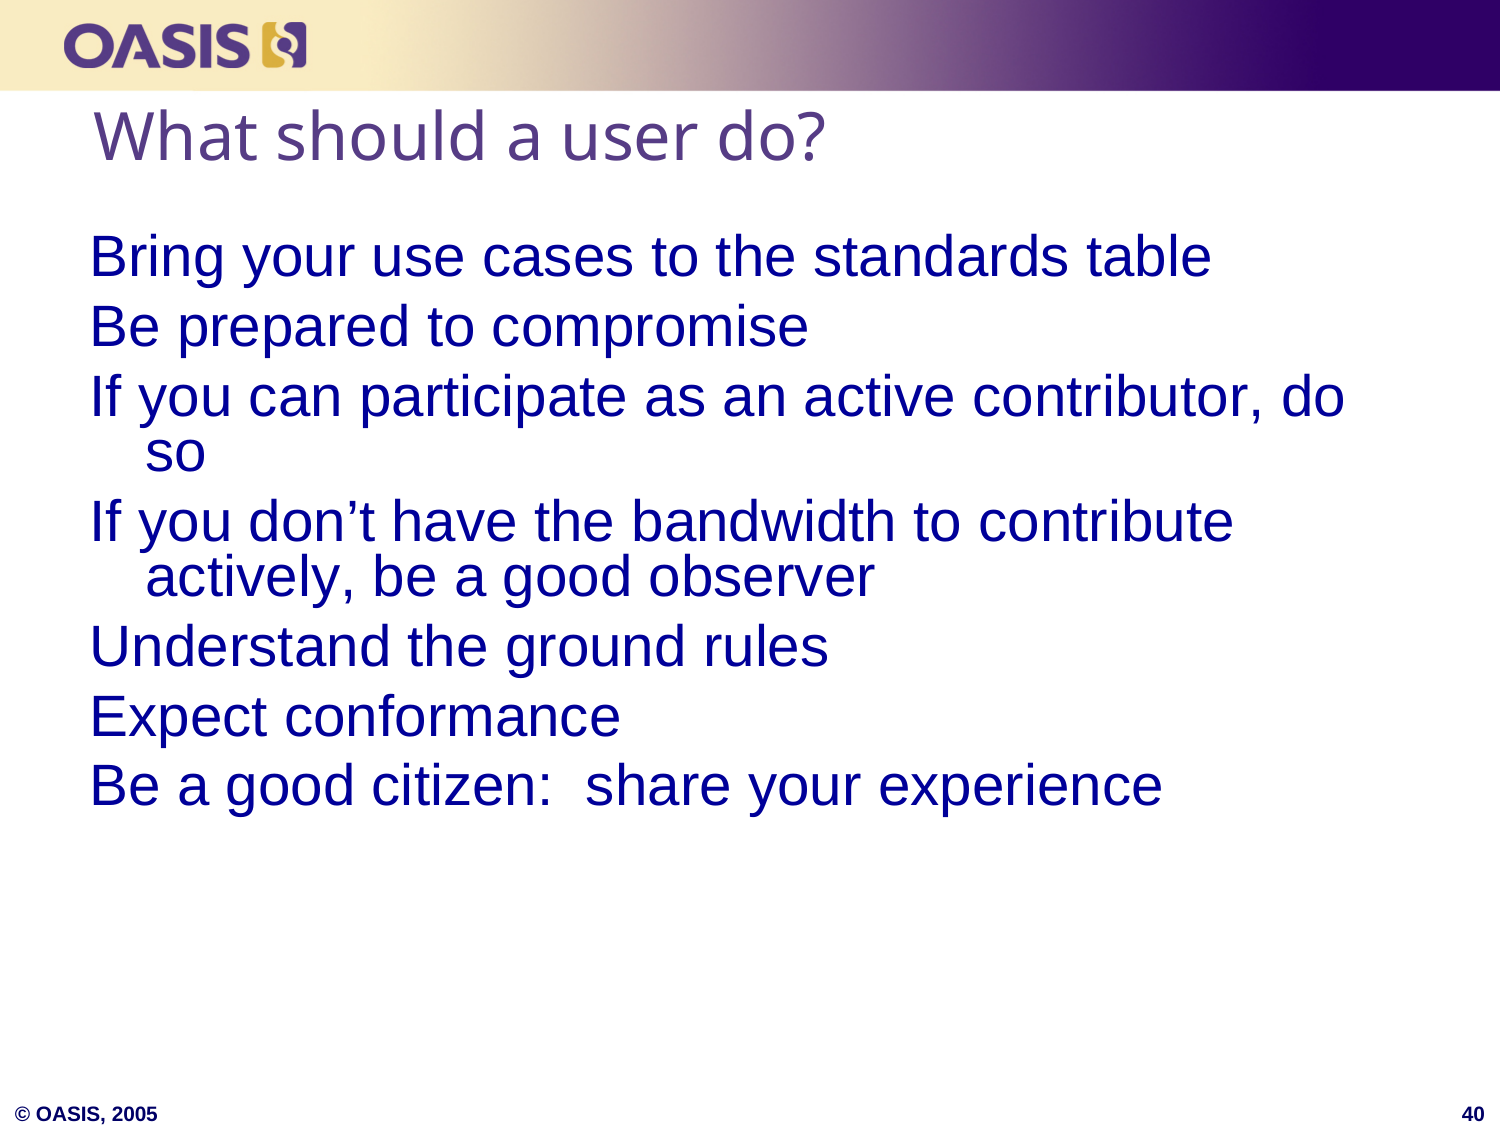

# What should a user do?
Bring your use cases to the standards table
Be prepared to compromise
If you can participate as an active contributor, do so
If you don’t have the bandwidth to contribute actively, be a good observer
Understand the ground rules
Expect conformance
Be a good citizen: share your experience
© OASIS, 2005
40